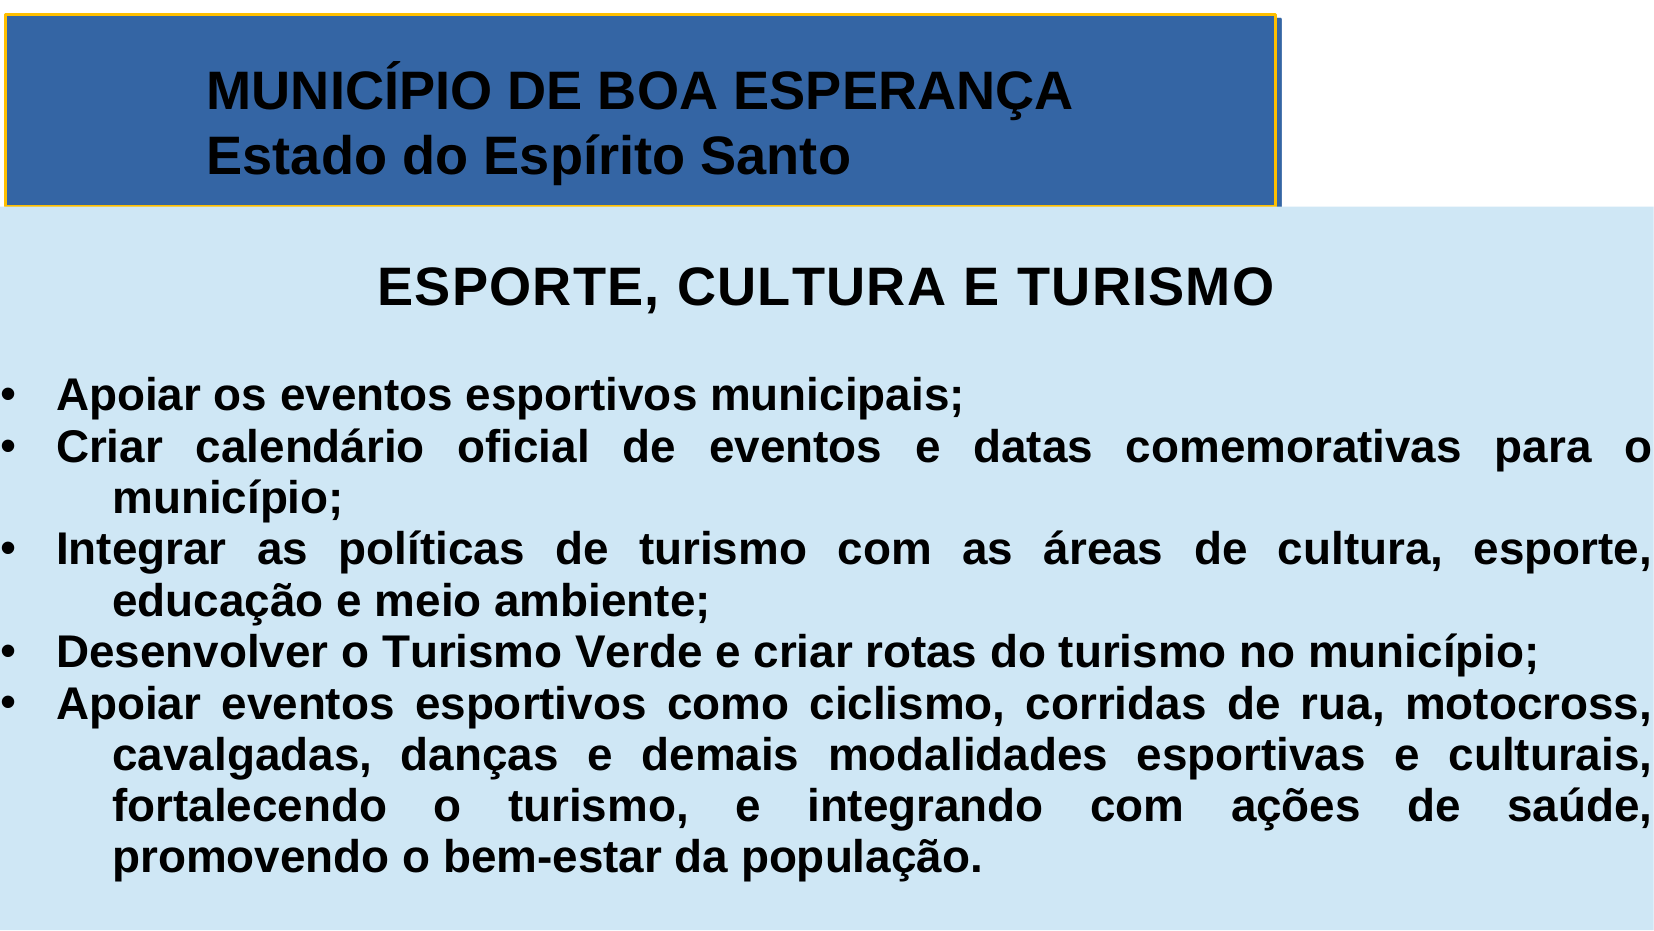

# MUNICÍPIO DE BOA ESPERANÇA Estado do Espírito Santo
ESPORTE, CULTURA E TURISMO
Apoiar os eventos esportivos municipais;
Criar calendário oficial de eventos e datas comemorativas para o município;
Integrar as políticas de turismo com as áreas de cultura, esporte, educação e meio ambiente;
Desenvolver o Turismo Verde e criar rotas do turismo no município;
Apoiar eventos esportivos como ciclismo, corridas de rua, motocross, cavalgadas, danças e demais modalidades esportivas e culturais, fortalecendo o turismo, e integrando com ações de saúde, promovendo o bem-estar da população.